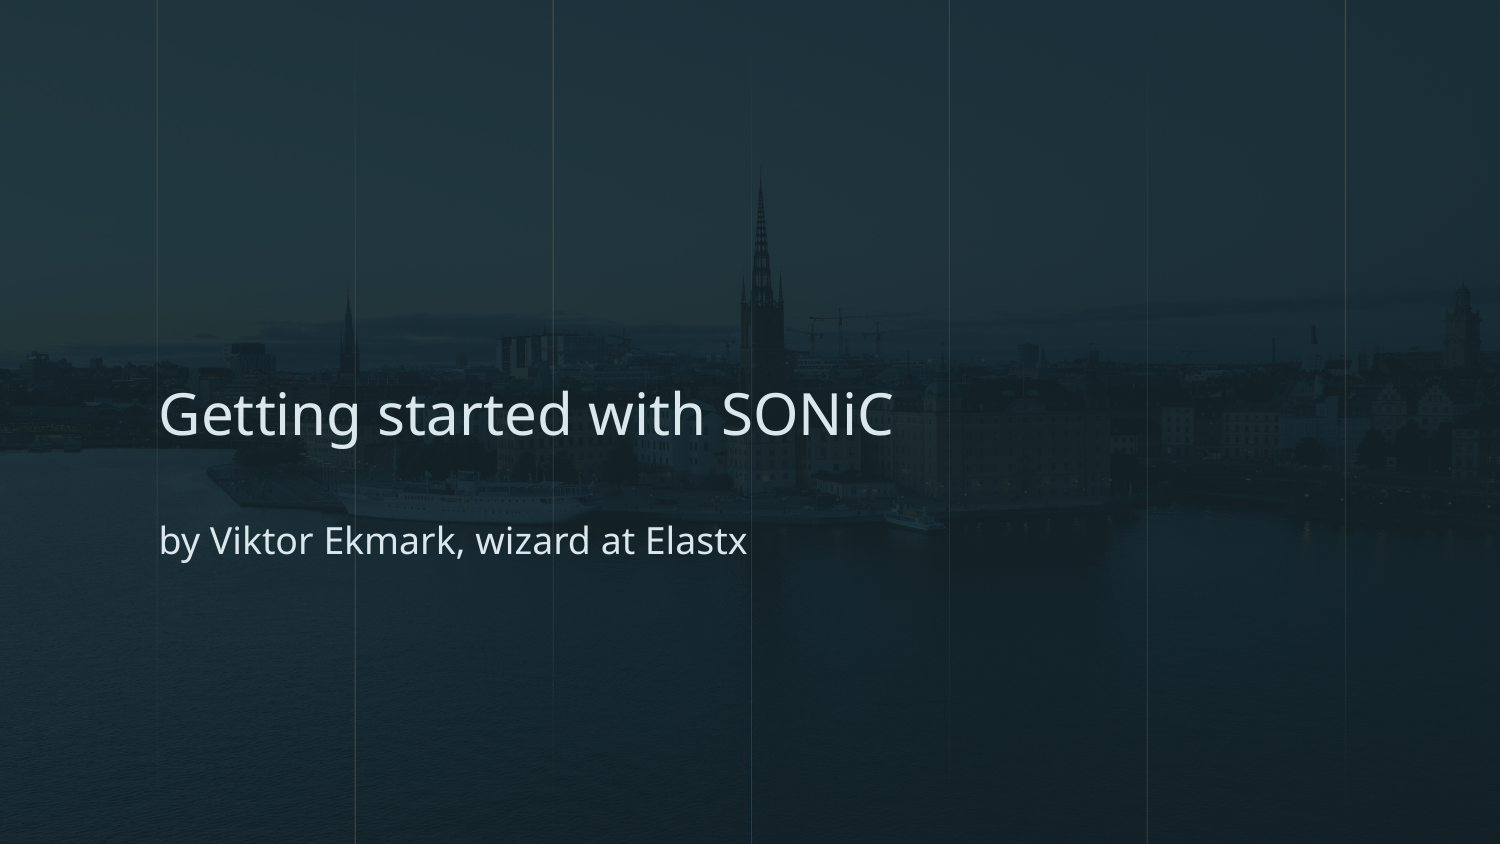

Getting started with SONiC
by Viktor Ekmark, wizard at Elastx